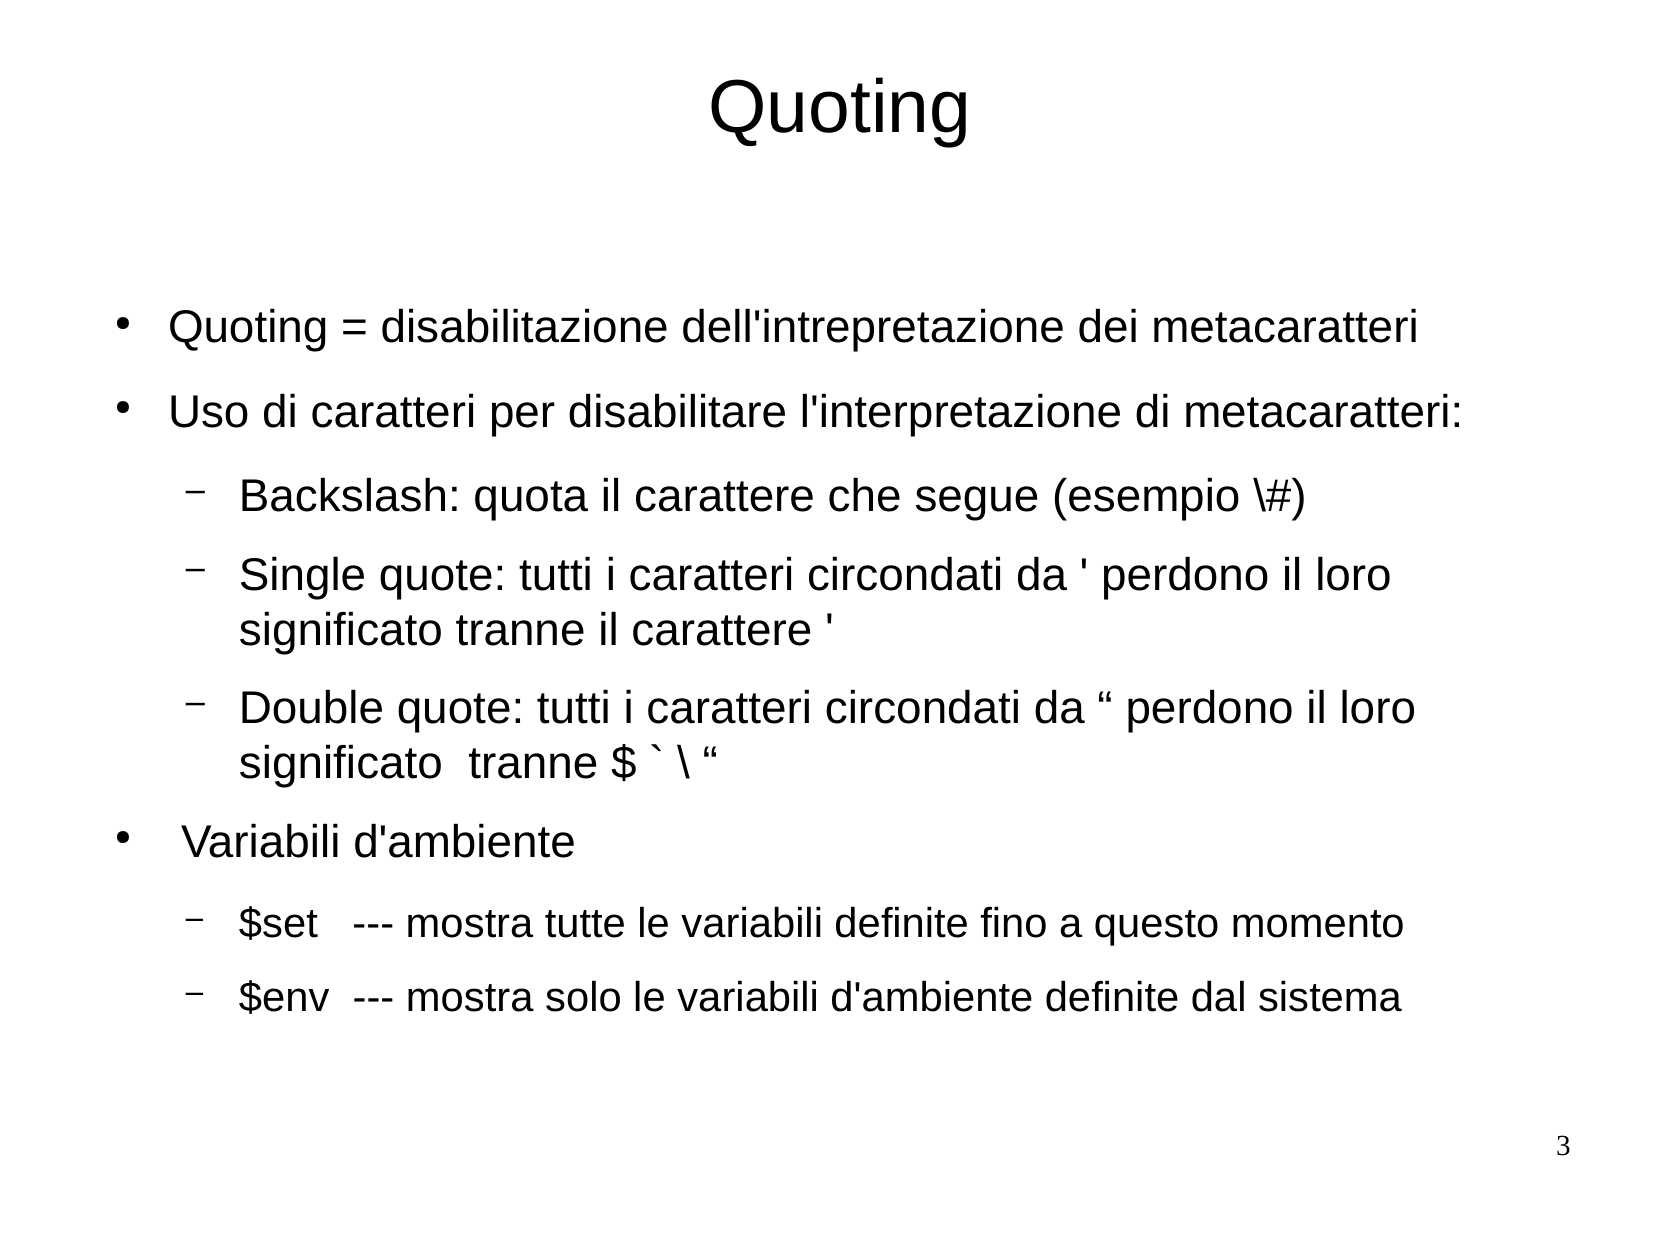

# Quoting
Quoting = disabilitazione dell'intrepretazione dei metacaratteri
Uso di caratteri per disabilitare l'interpretazione di metacaratteri:
Backslash: quota il carattere che segue (esempio \#)
Single quote: tutti i caratteri circondati da ' perdono il loro significato tranne il carattere '
Double quote: tutti i caratteri circondati da “ perdono il loro significato tranne $ ` \ “
 Variabili d'ambiente
$set --- mostra tutte le variabili definite fino a questo momento
$env --- mostra solo le variabili d'ambiente definite dal sistema
3